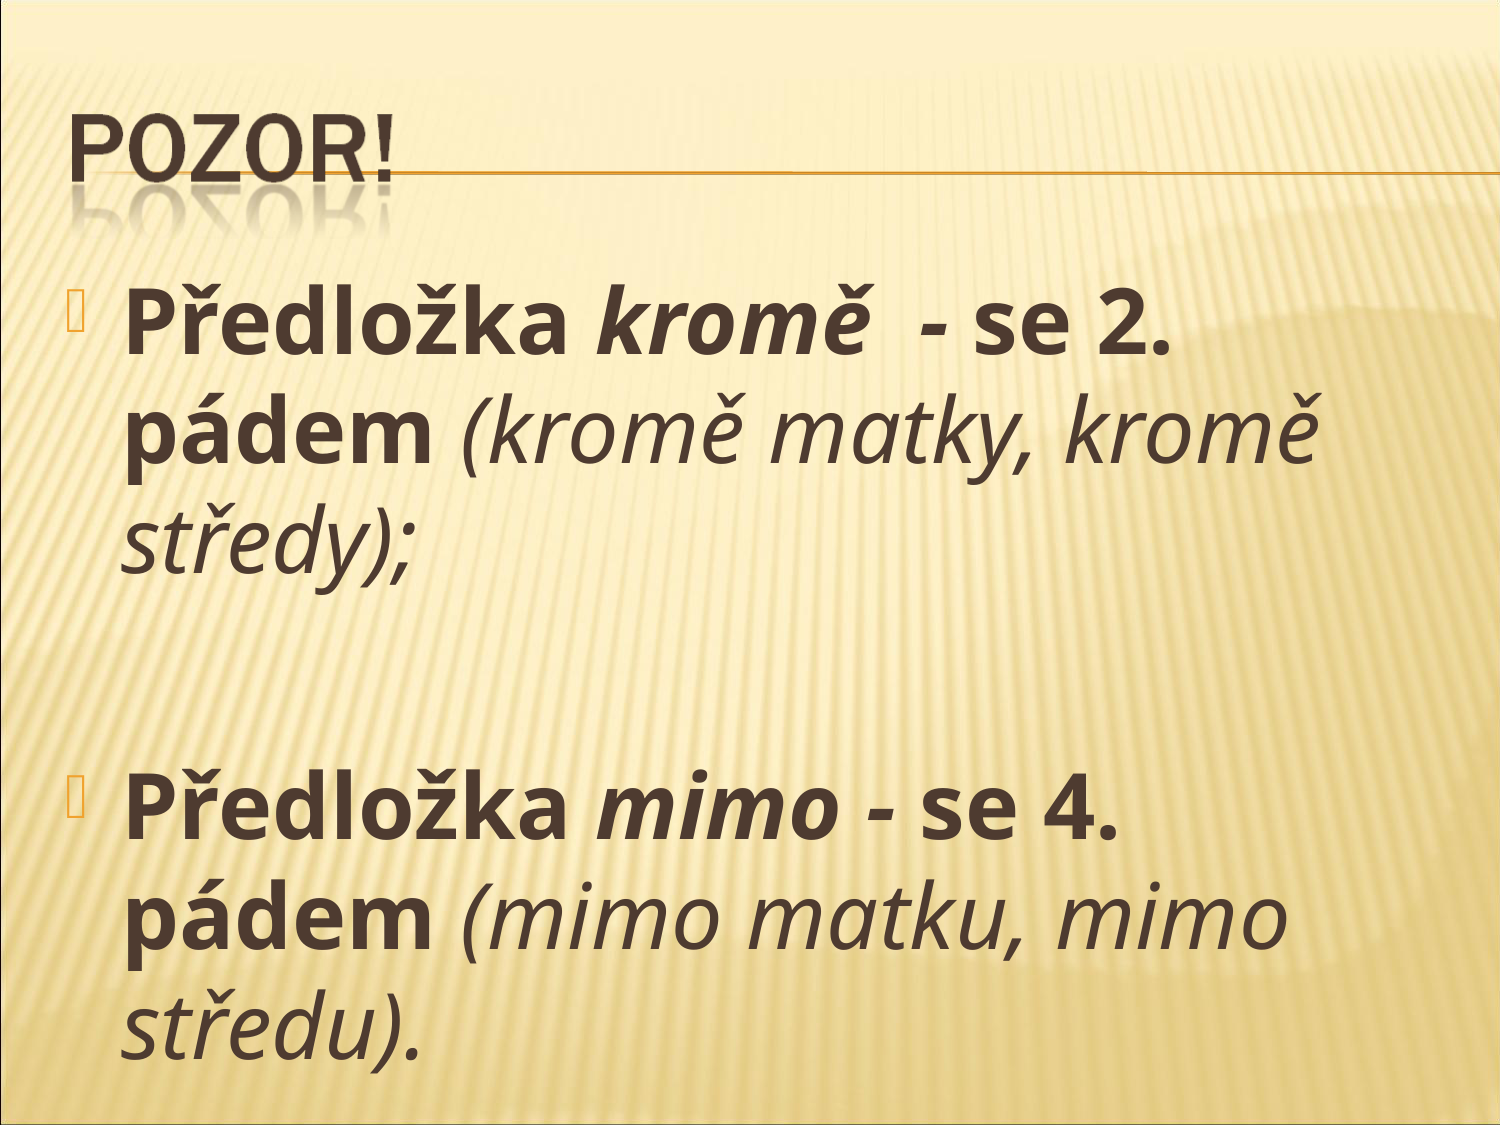

# Předložka kromě - se 2. pádem (kromě matky, kromě středy);
Předložka mimo - se 4. pádem (mimo matku, mimo středu).